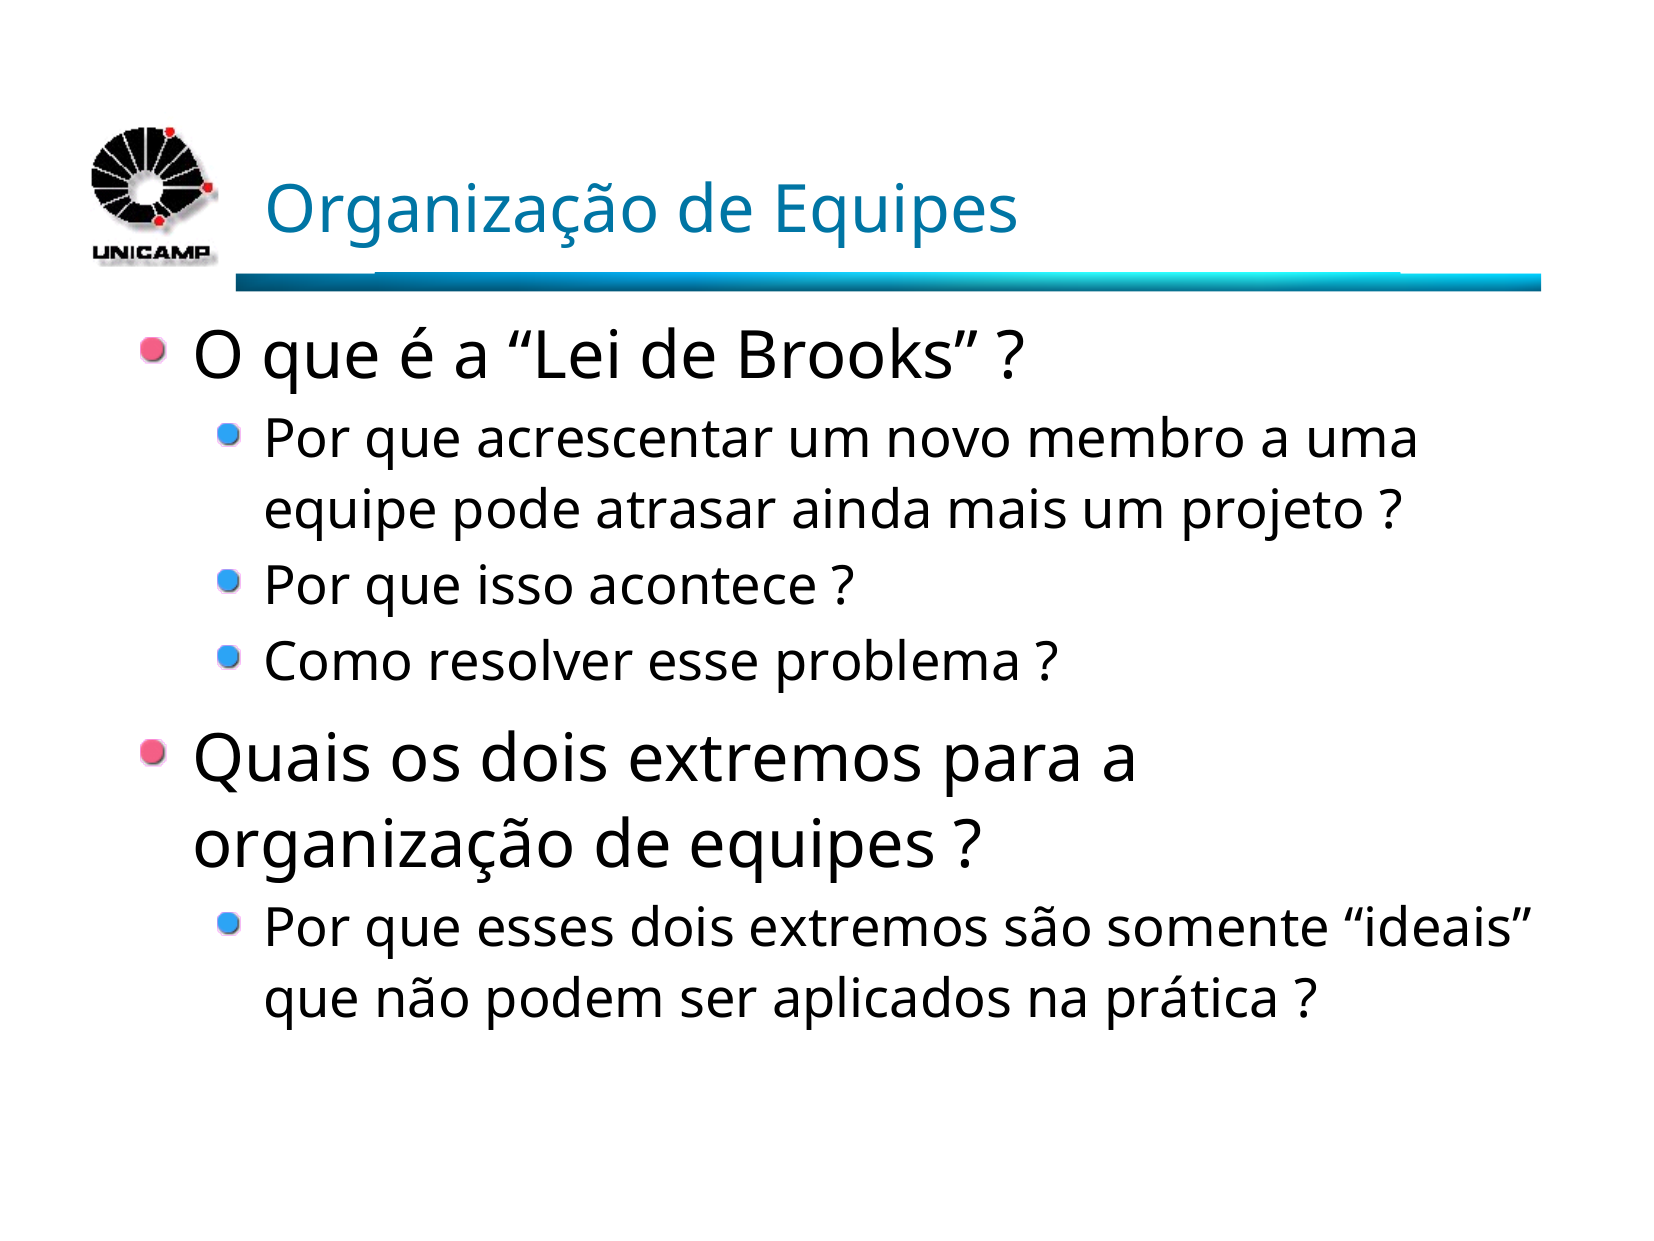

# Organização de Equipes
O que é a “Lei de Brooks” ?
Por que acrescentar um novo membro a uma equipe pode atrasar ainda mais um projeto ?
Por que isso acontece ?
Como resolver esse problema ?
Quais os dois extremos para a organização de equipes ?
Por que esses dois extremos são somente “ideais” que não podem ser aplicados na prática ?